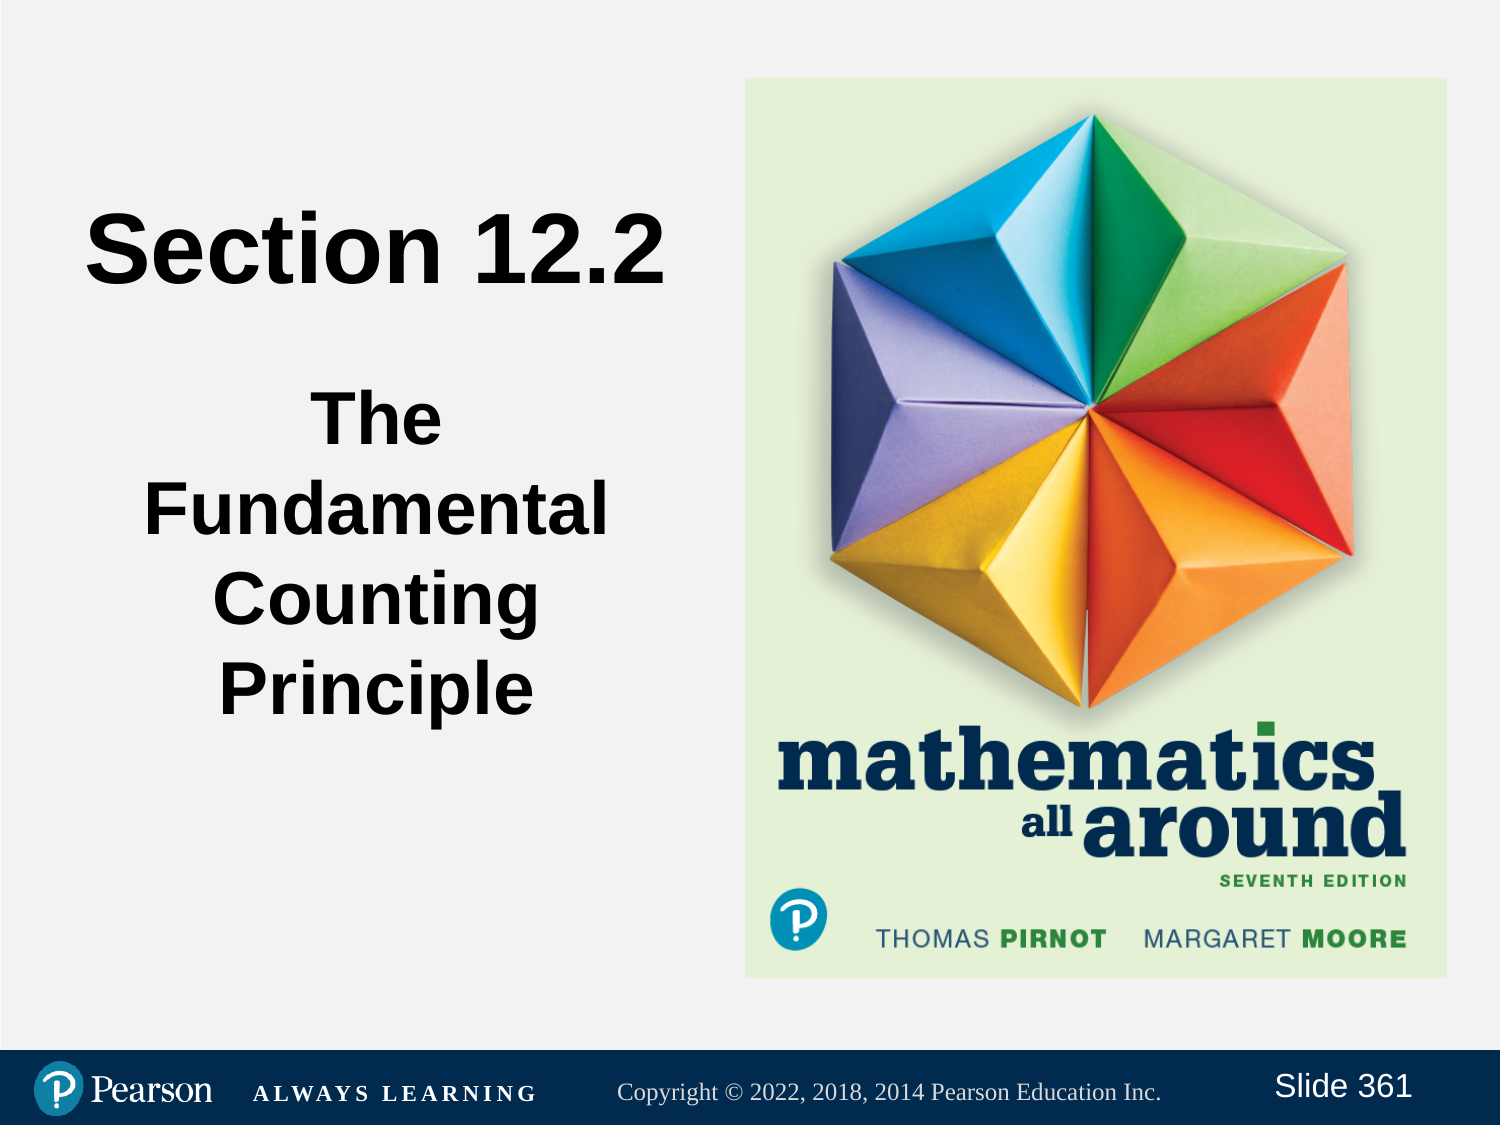

Section 12.2
# The Fundamental Counting Principle